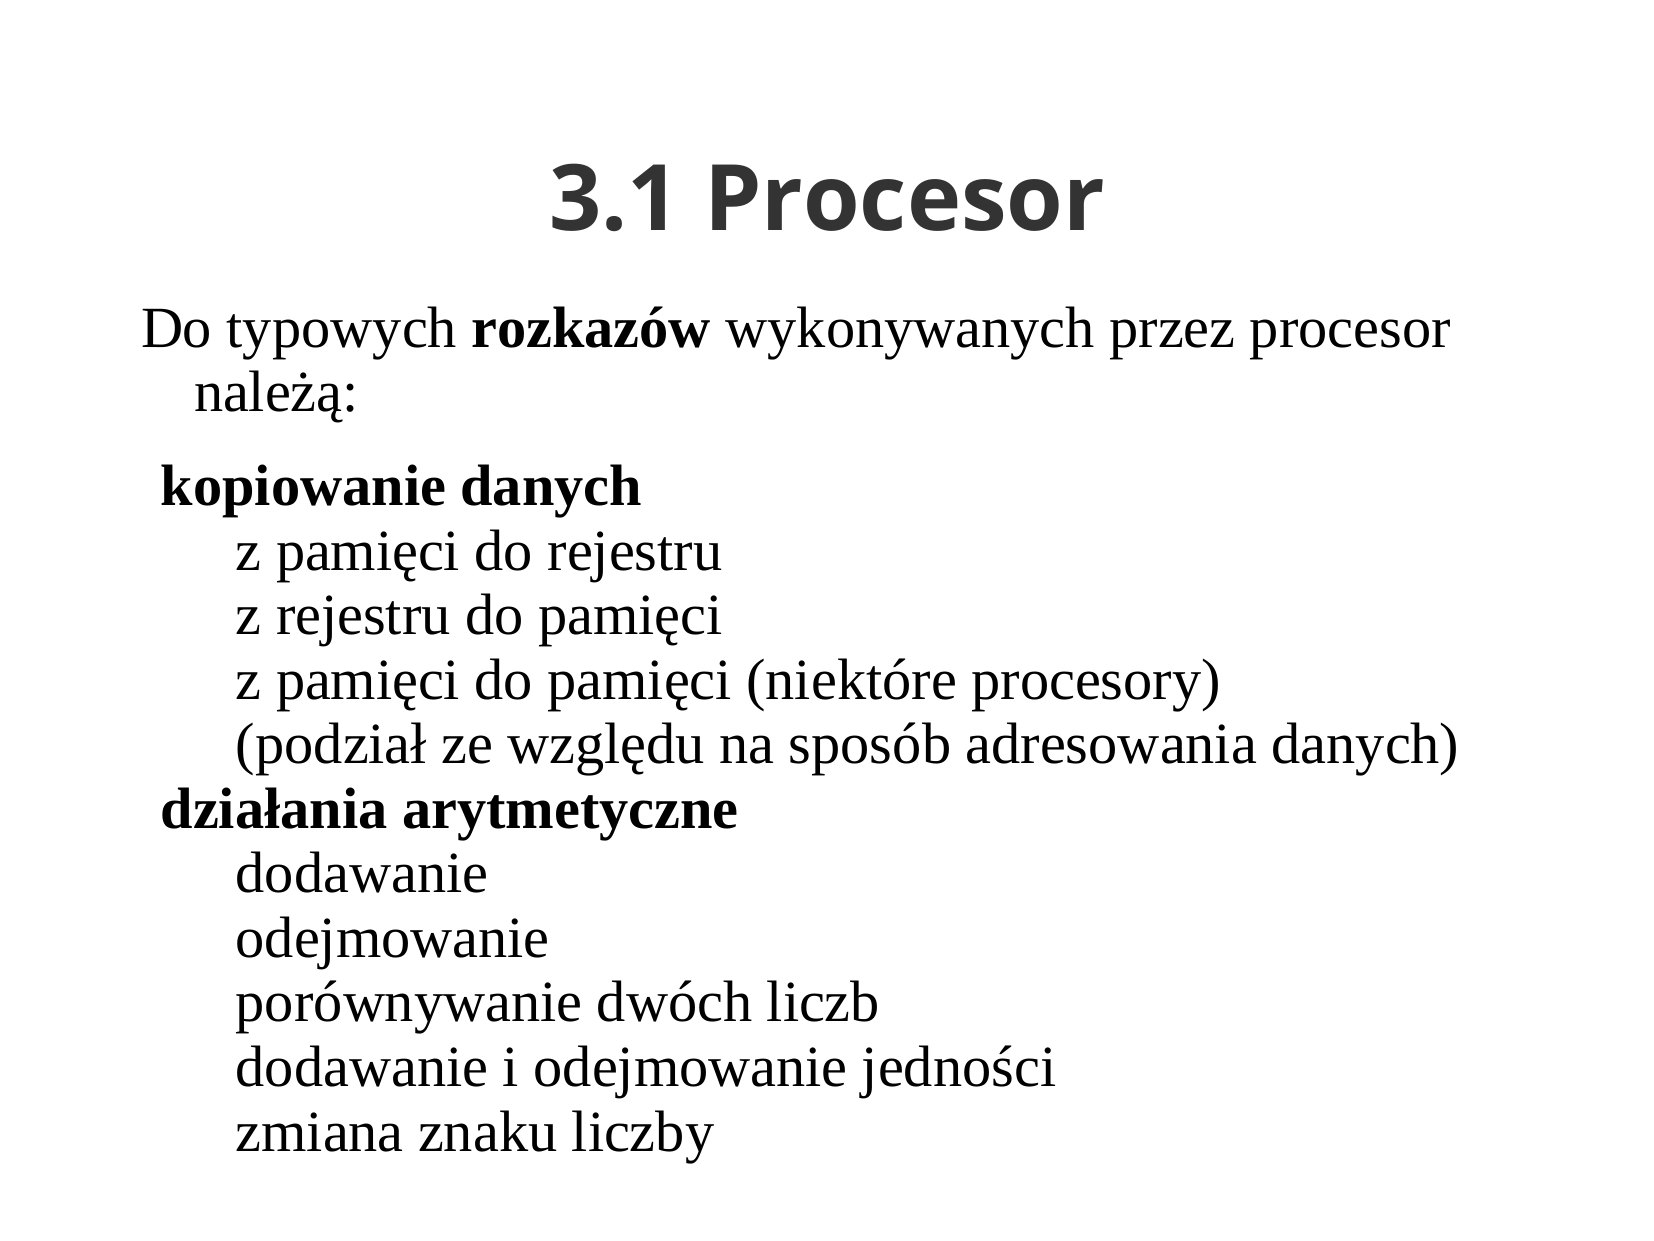

# 3.1 Procesor
Do typowych rozkazów wykonywanych przez procesor należą:
kopiowanie danych
z pamięci do rejestru
z rejestru do pamięci
z pamięci do pamięci (niektóre procesory)
(podział ze względu na sposób adresowania danych)
działania arytmetyczne
dodawanie
odejmowanie
porównywanie dwóch liczb
dodawanie i odejmowanie jedności
zmiana znaku liczby